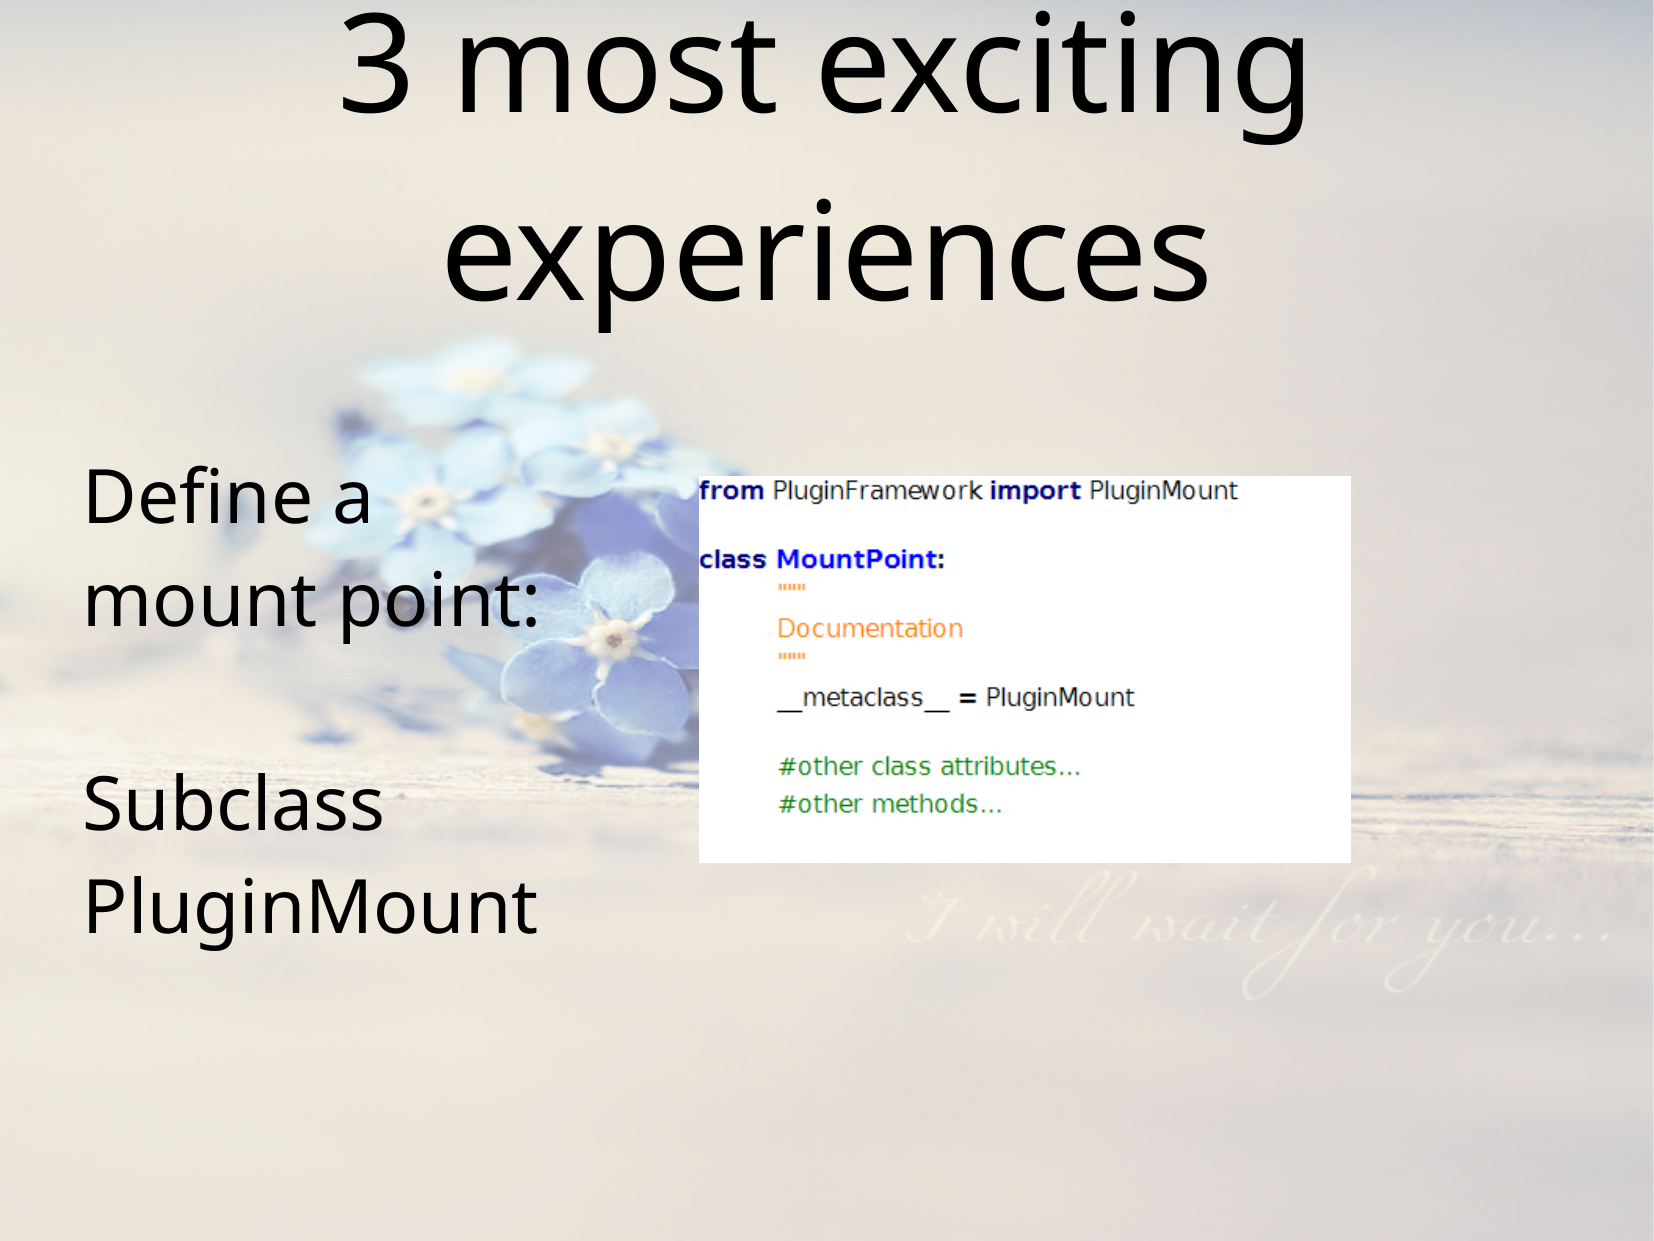

# 3 most exciting experiences
Define a
mount point:
Subclass
PluginMount